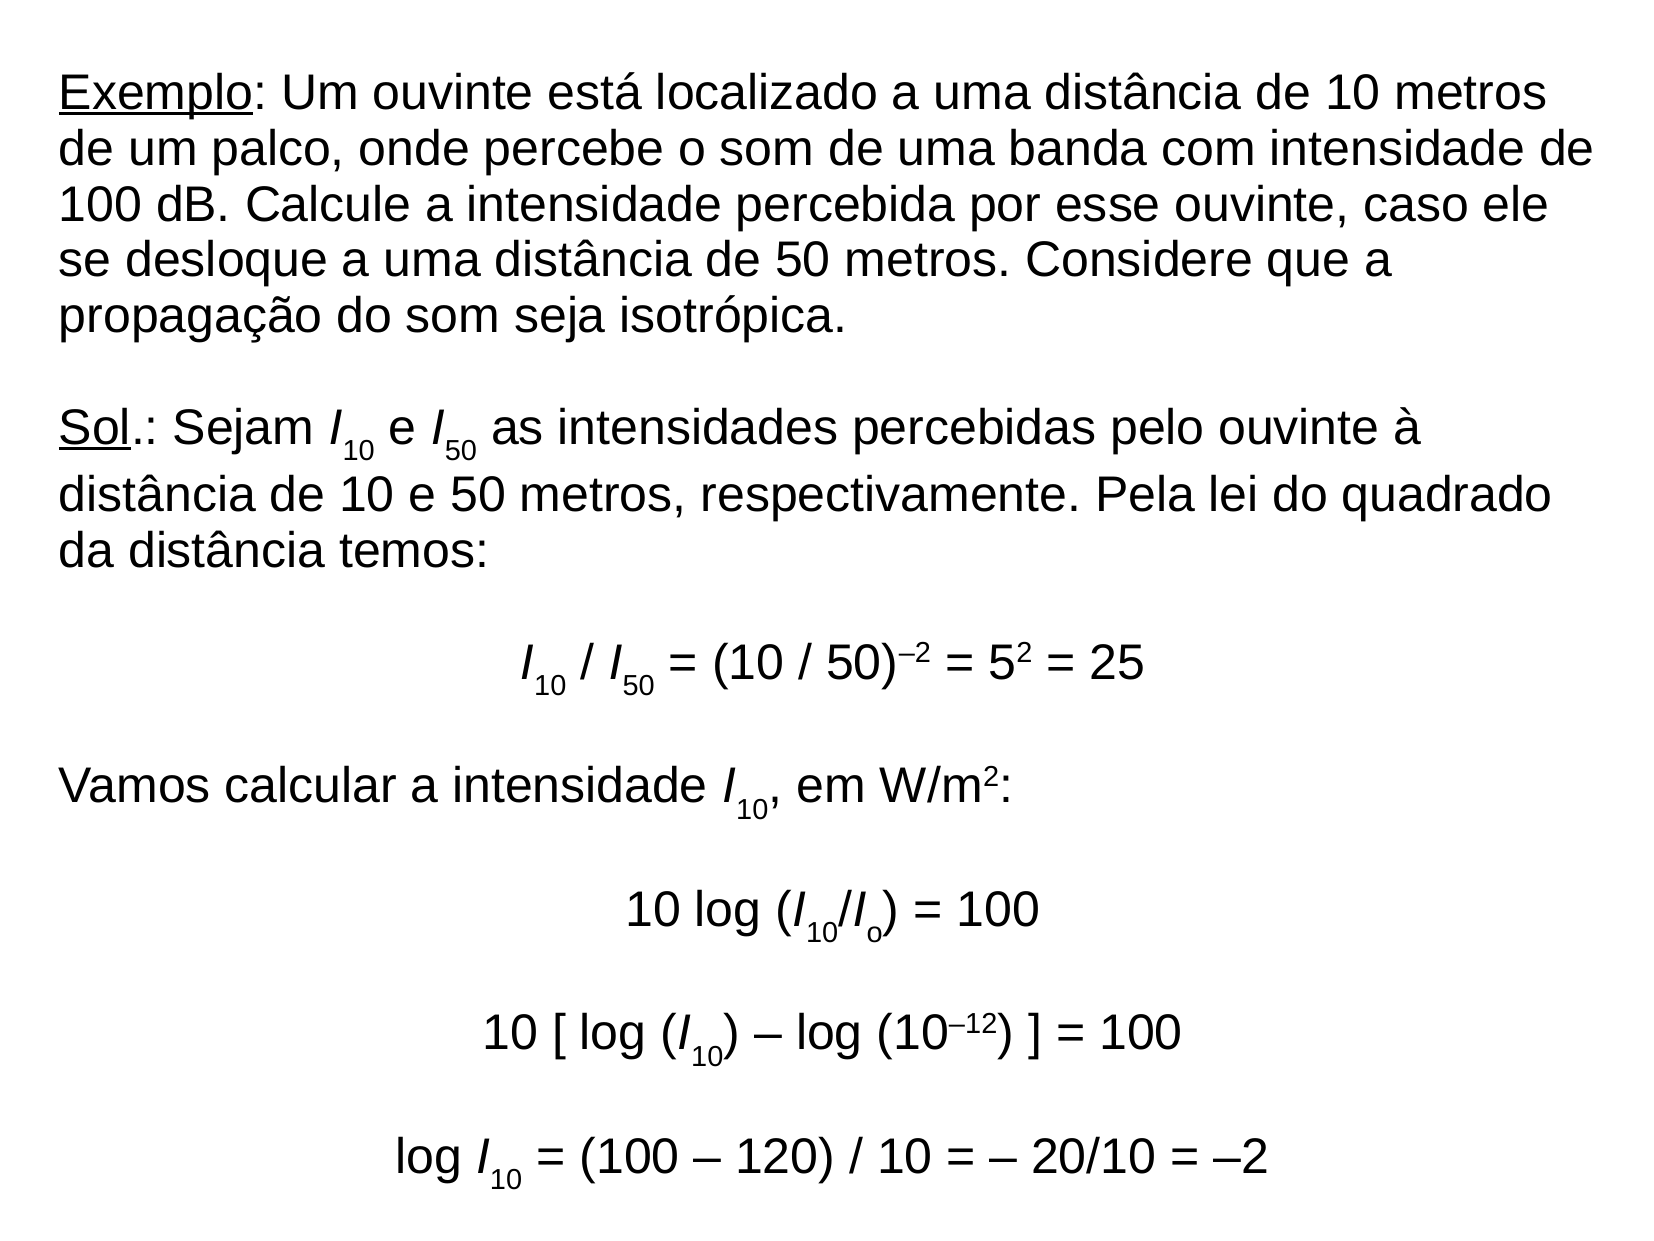

# Exemplo: Um ouvinte está localizado a uma distância de 10 metros de um palco, onde percebe o som de uma banda com intensidade de 100 dB. Calcule a intensidade percebida por esse ouvinte, caso ele se desloque a uma distância de 50 metros. Considere que a propagação do som seja isotrópica.
Sol.: Sejam I10 e I50 as intensidades percebidas pelo ouvinte à distância de 10 e 50 metros, respectivamente. Pela lei do quadrado da distância temos:
I10 / I50 = (10 / 50)–2 = 52 = 25
Vamos calcular a intensidade I10, em W/m2:
10 log (I10/Io) = 100
10 [ log (I10) – log (10–12) ] = 100
log I10 = (100 – 120) / 10 = – 20/10 = –2